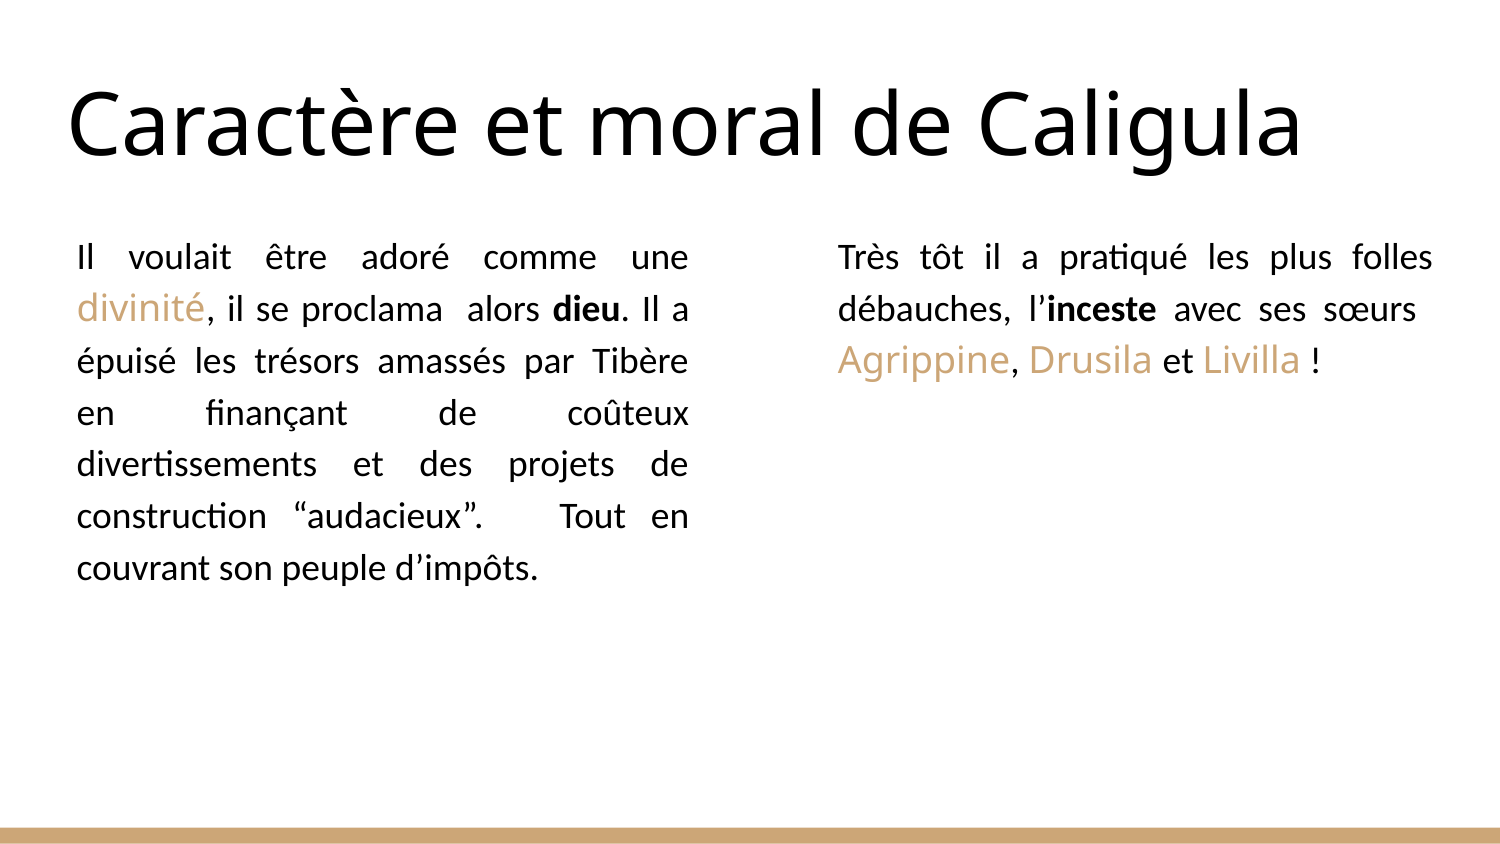

# Caractère et moral de Caligula
Il voulait être adoré comme une divinité, il se proclama alors dieu. Il a épuisé les trésors amassés par Tibère en finançant de coûteux divertissements et des projets de construction “audacieux”. 	Tout en couvrant son peuple d’impôts.
Très tôt il a pratiqué les plus folles débauches, l’inceste avec ses sœurs Agrippine, Drusila et Livilla !